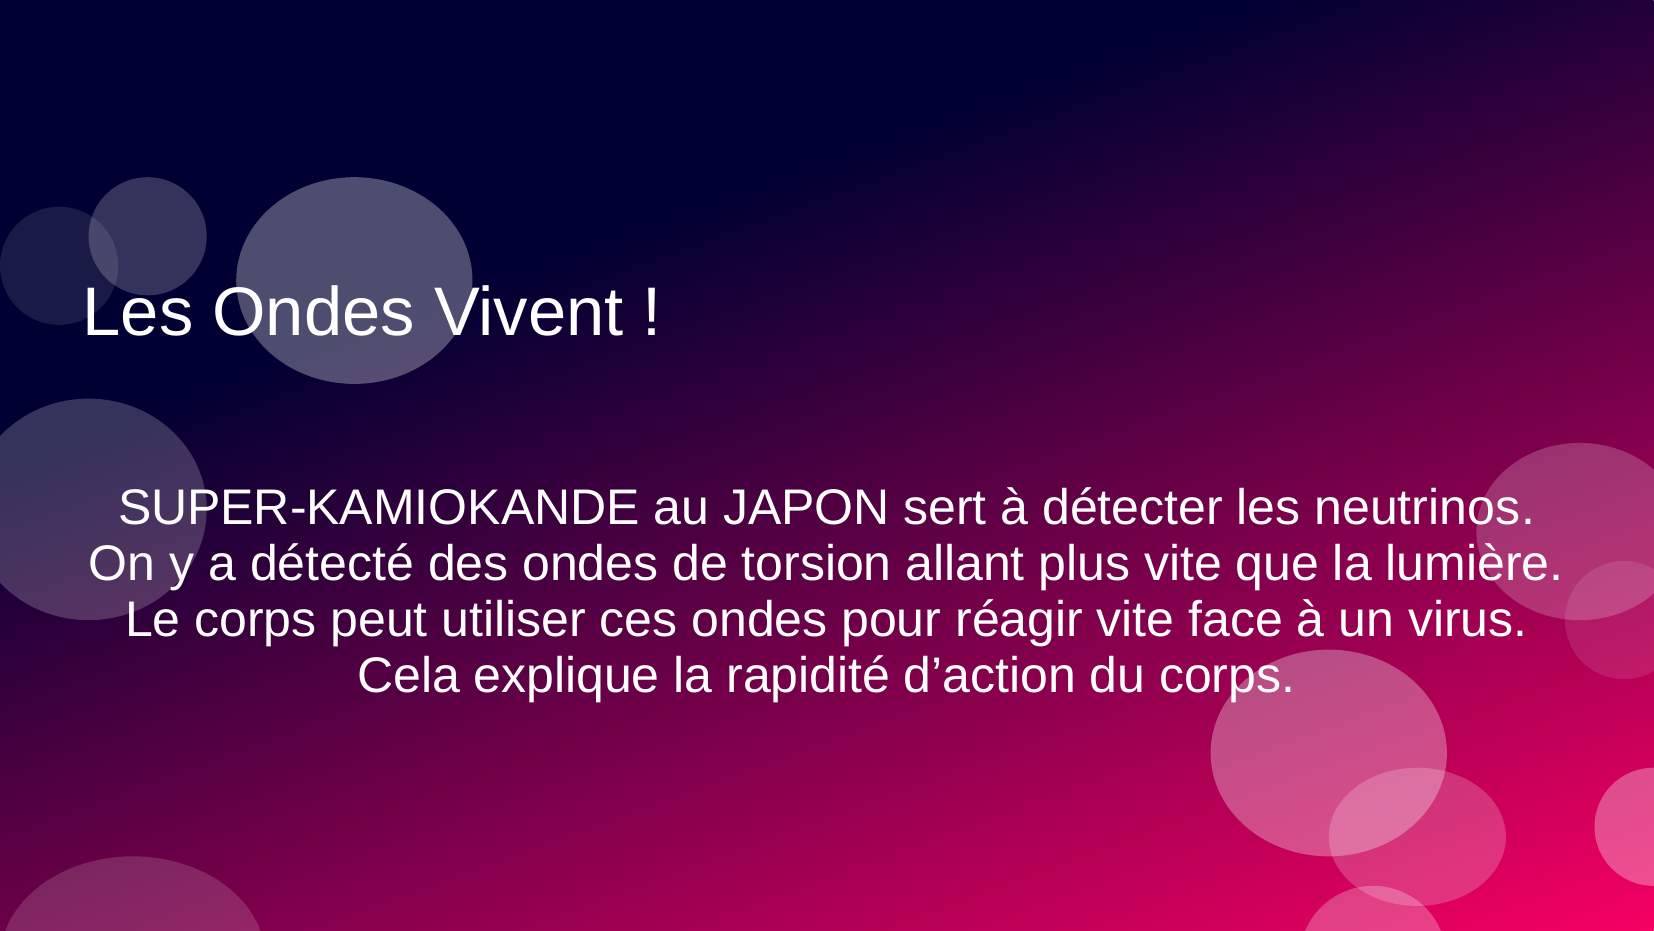

# Les Ondes Vivent !
SUPER-KAMIOKANDE au JAPON sert à détecter les neutrinos.
On y a détecté des ondes de torsion allant plus vite que la lumière.
Le corps peut utiliser ces ondes pour réagir vite face à un virus.
Cela explique la rapidité d’action du corps.